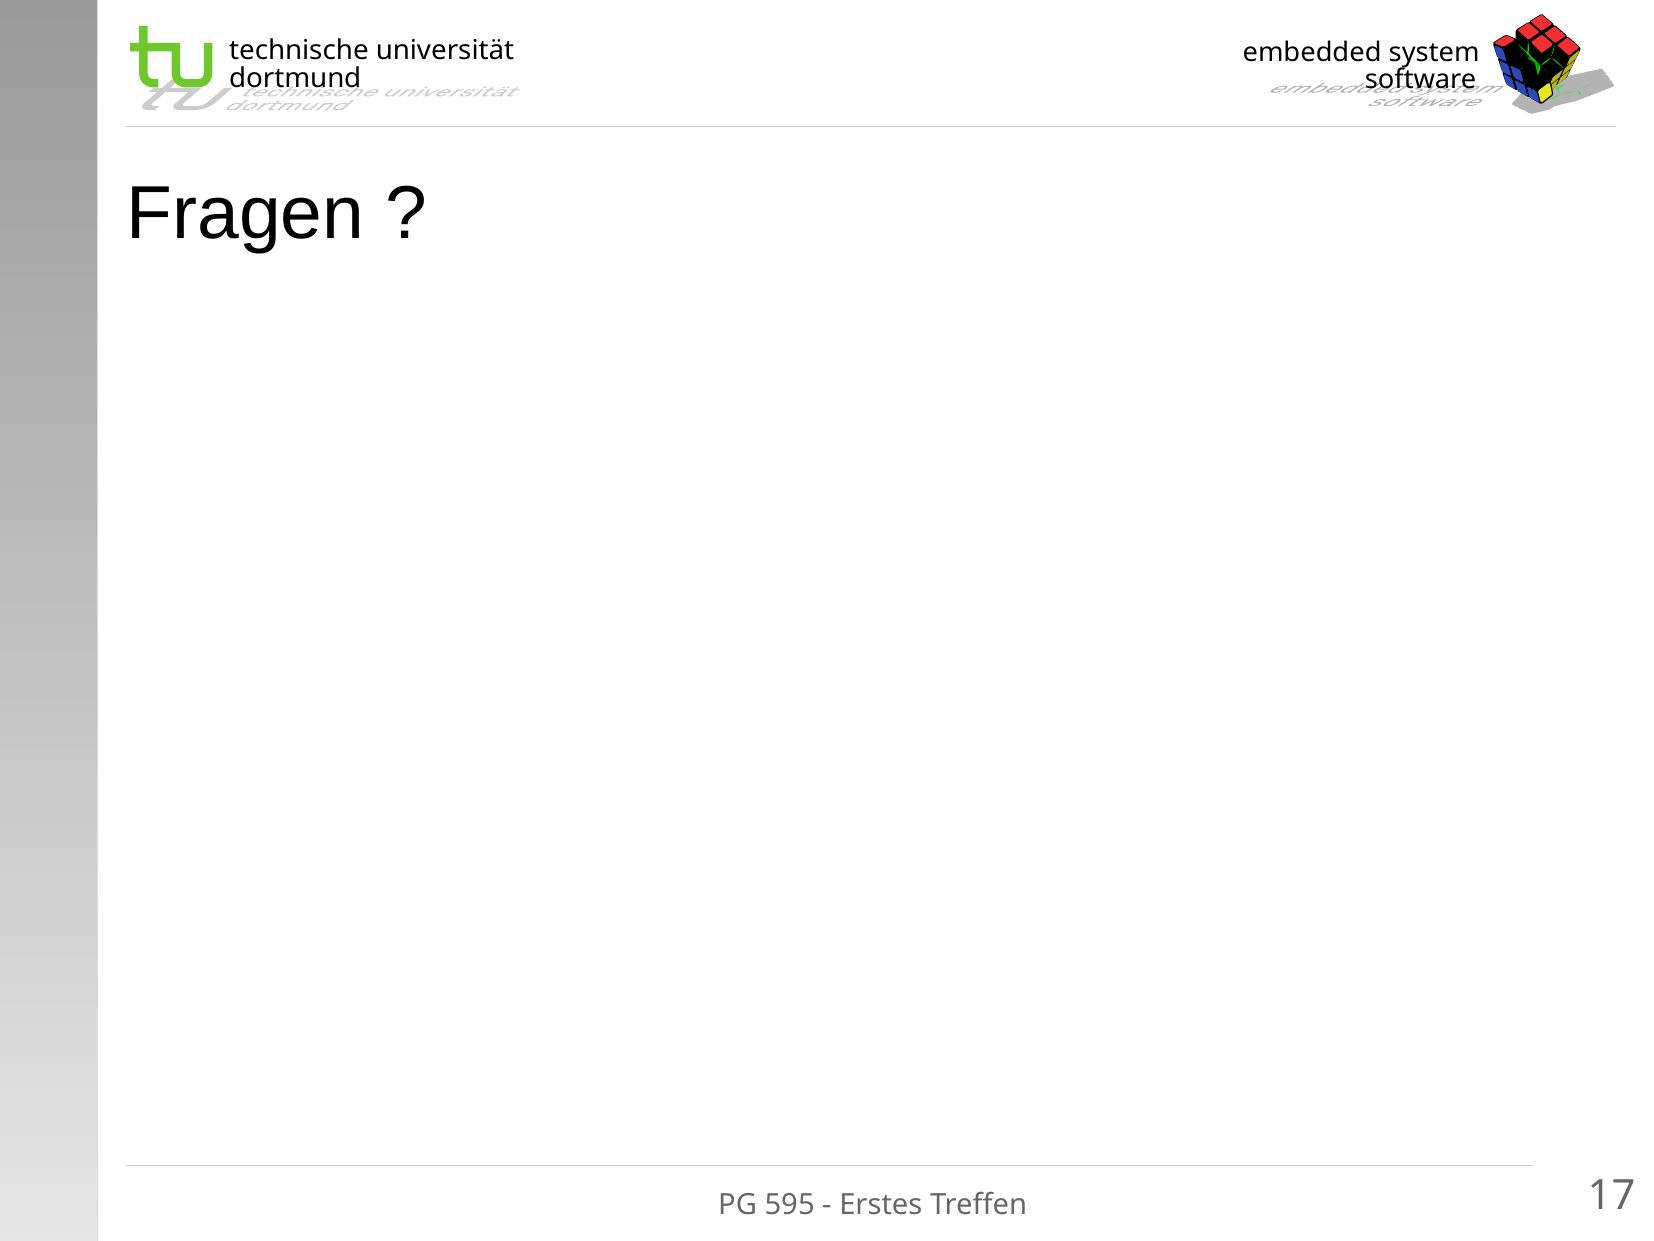

# Fragen ?
17
PG 595 - Erstes Treffen